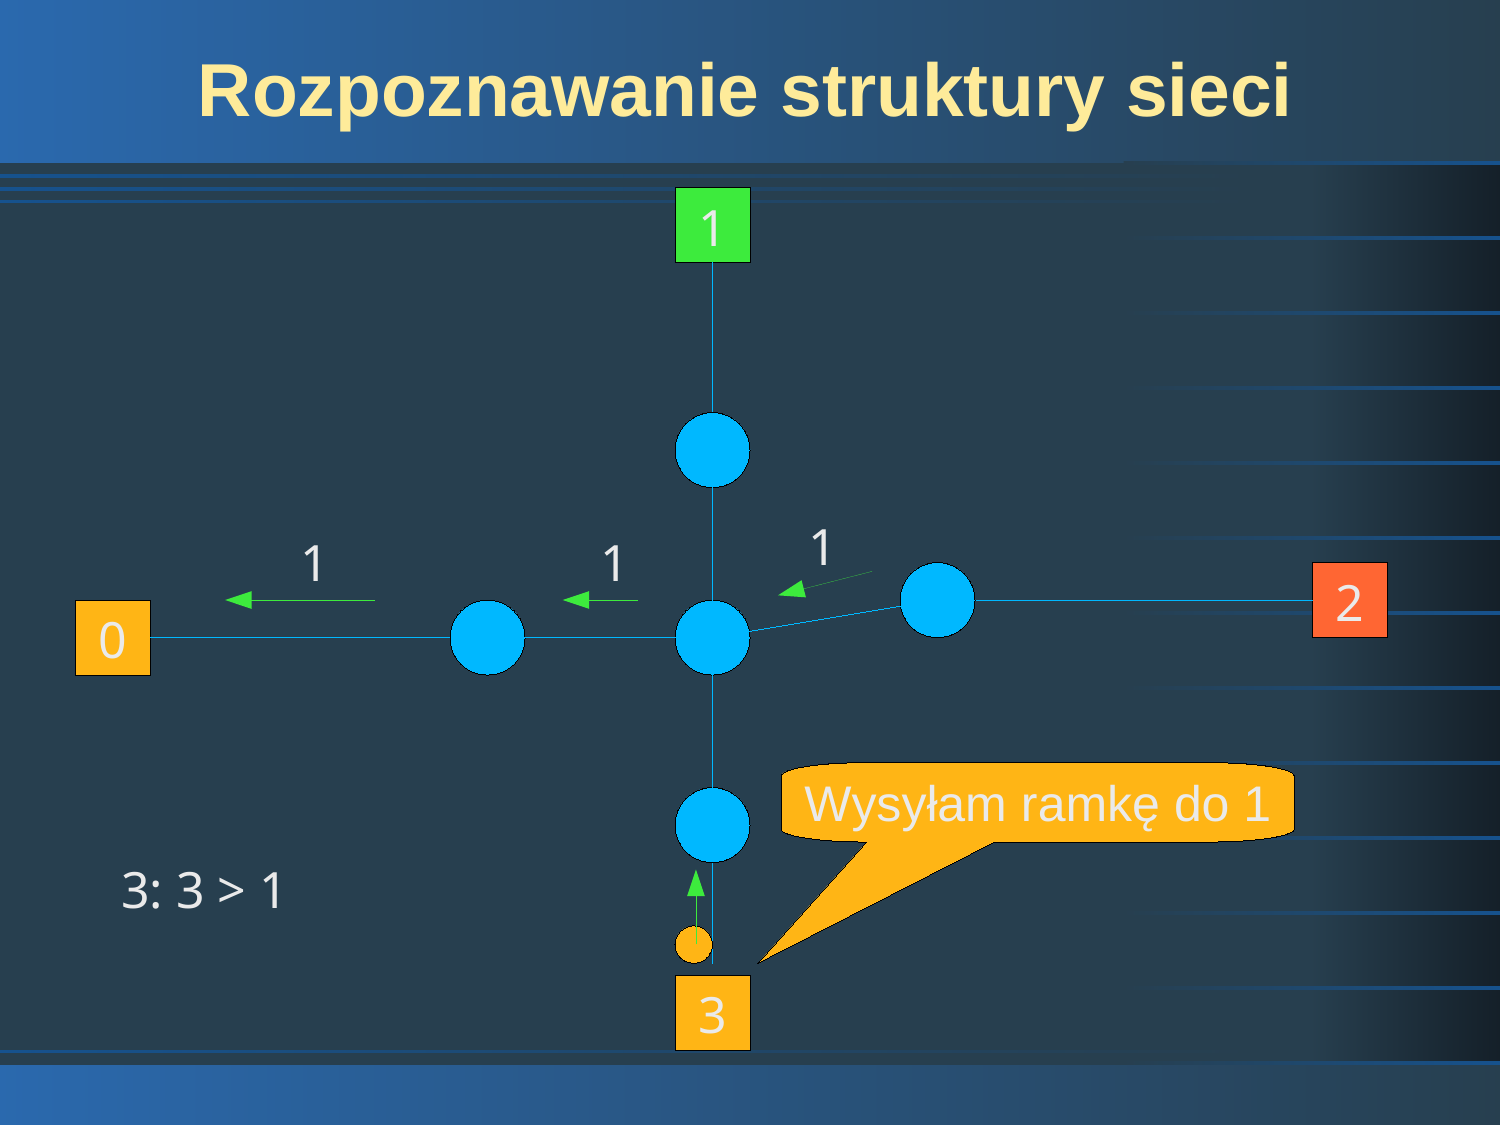

# Rozpoznawanie struktury sieci
1
1
1
1
2
0
Wysyłam ramkę do 1
3: 3 > 1
3